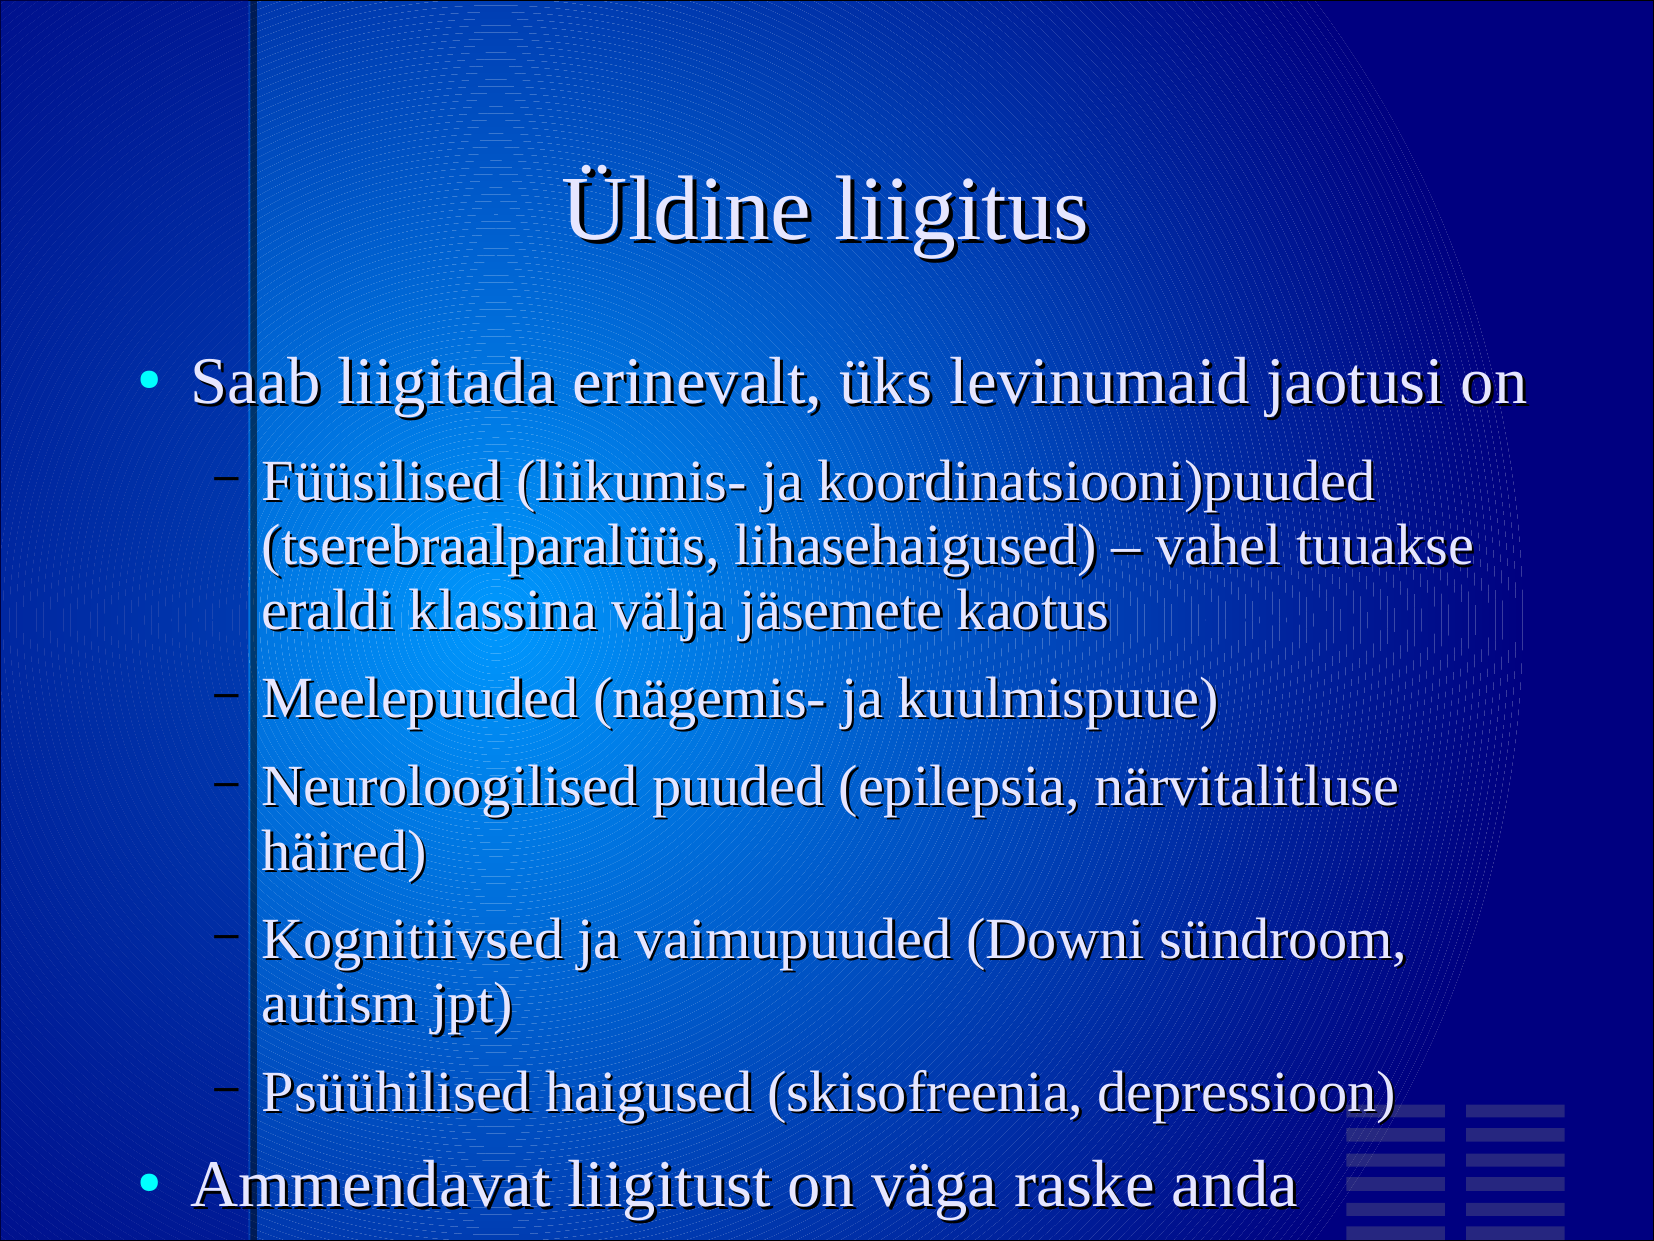

# Üldine liigitus
Saab liigitada erinevalt, üks levinumaid jaotusi on
Füüsilised (liikumis- ja koordinatsiooni)puuded (tserebraalparalüüs, lihasehaigused) – vahel tuuakse eraldi klassina välja jäsemete kaotus
Meelepuuded (nägemis- ja kuulmispuue)
Neuroloogilised puuded (epilepsia, närvitalitluse häired)
Kognitiivsed ja vaimupuuded (Downi sündroom, autism jpt)
Psüühilised haigused (skisofreenia, depressioon)
Ammendavat liigitust on väga raske anda